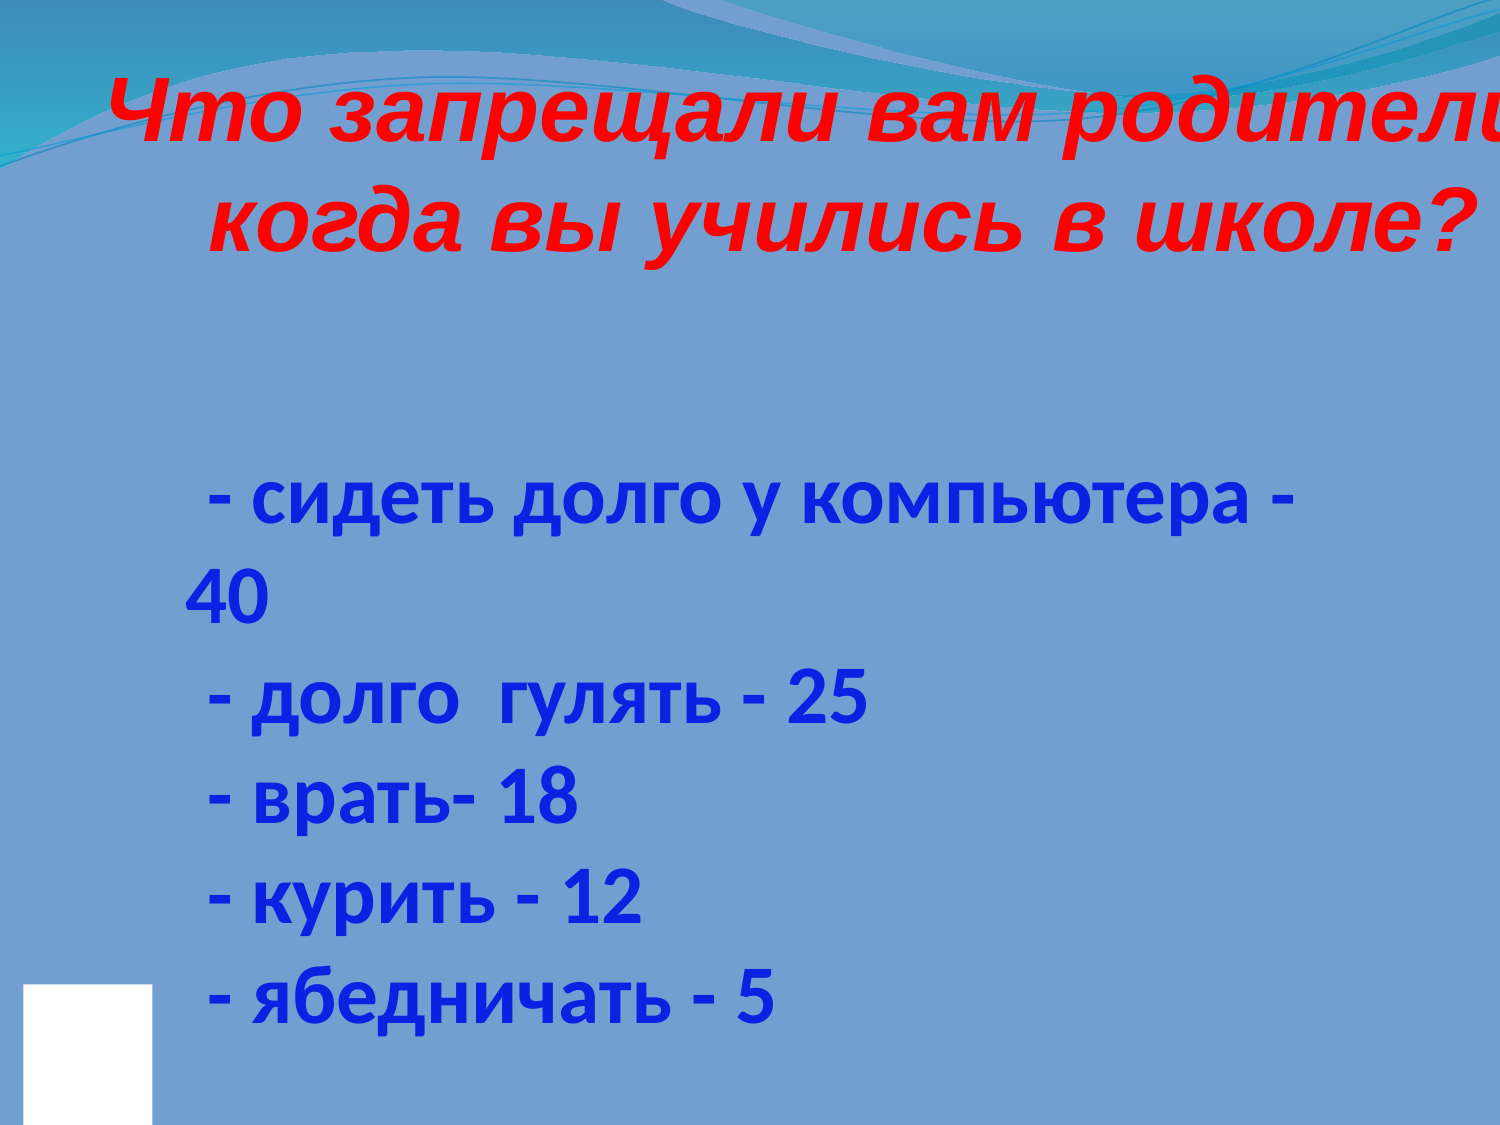

Что запрещали вам родители,
 когда вы учились в школе?
- сидеть долго у компьютера - 40
- долго гулять - 25
- врать- 18
- курить - 12
- ябедничать - 5